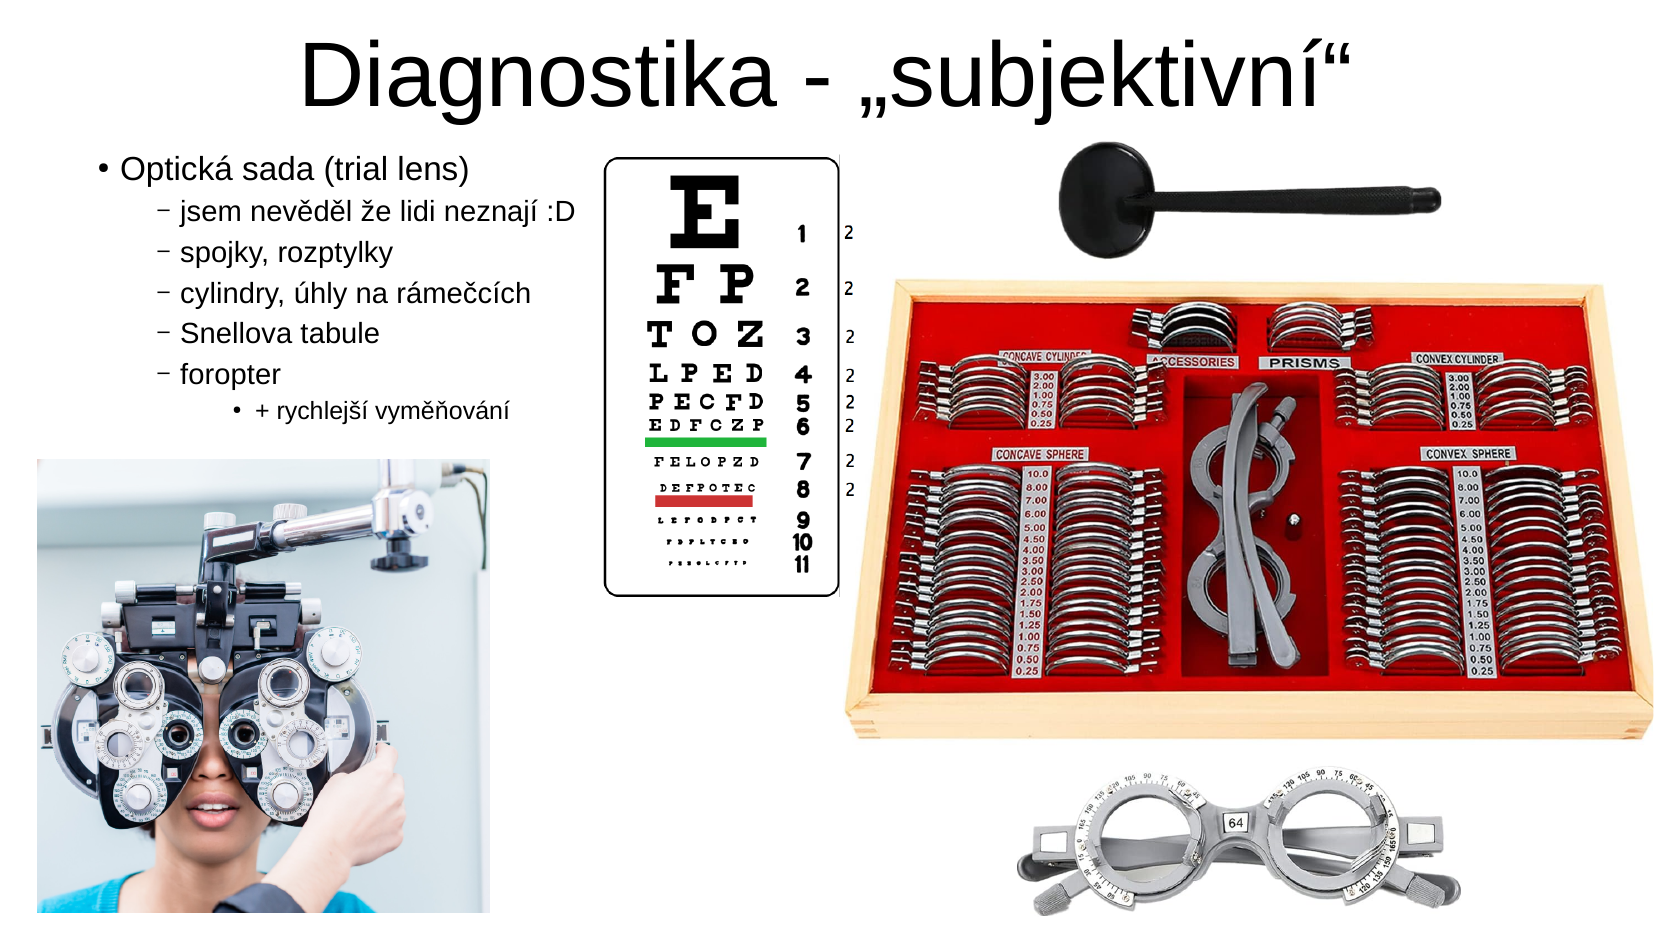

# Diagnostika - „subjektivní“
Optická sada (trial lens)
jsem nevěděl že lidi neznají :D
spojky, rozptylky
cylindry, úhly na rámečcích
Snellova tabule
foropter
+ rychlejší vyměňování
8